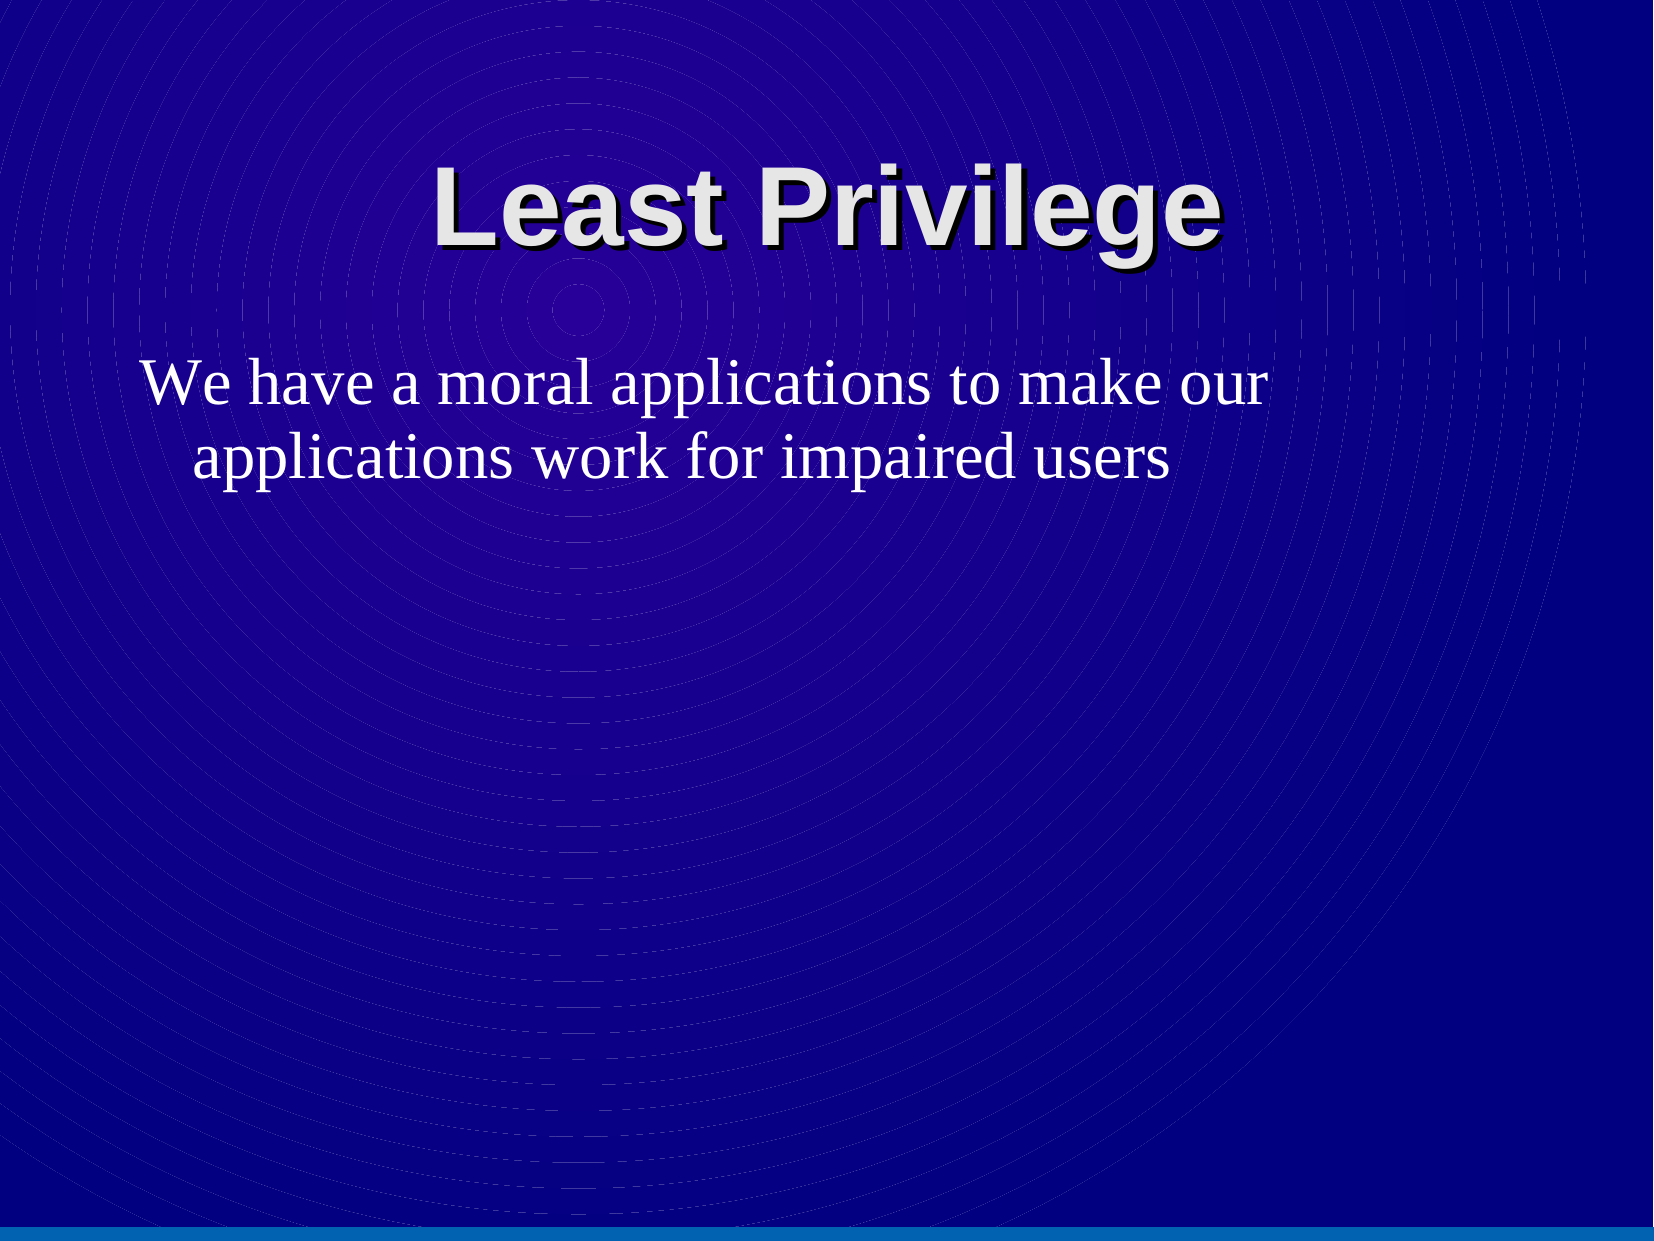

# Least Privilege
We have a moral applications to make our applications work for impaired users